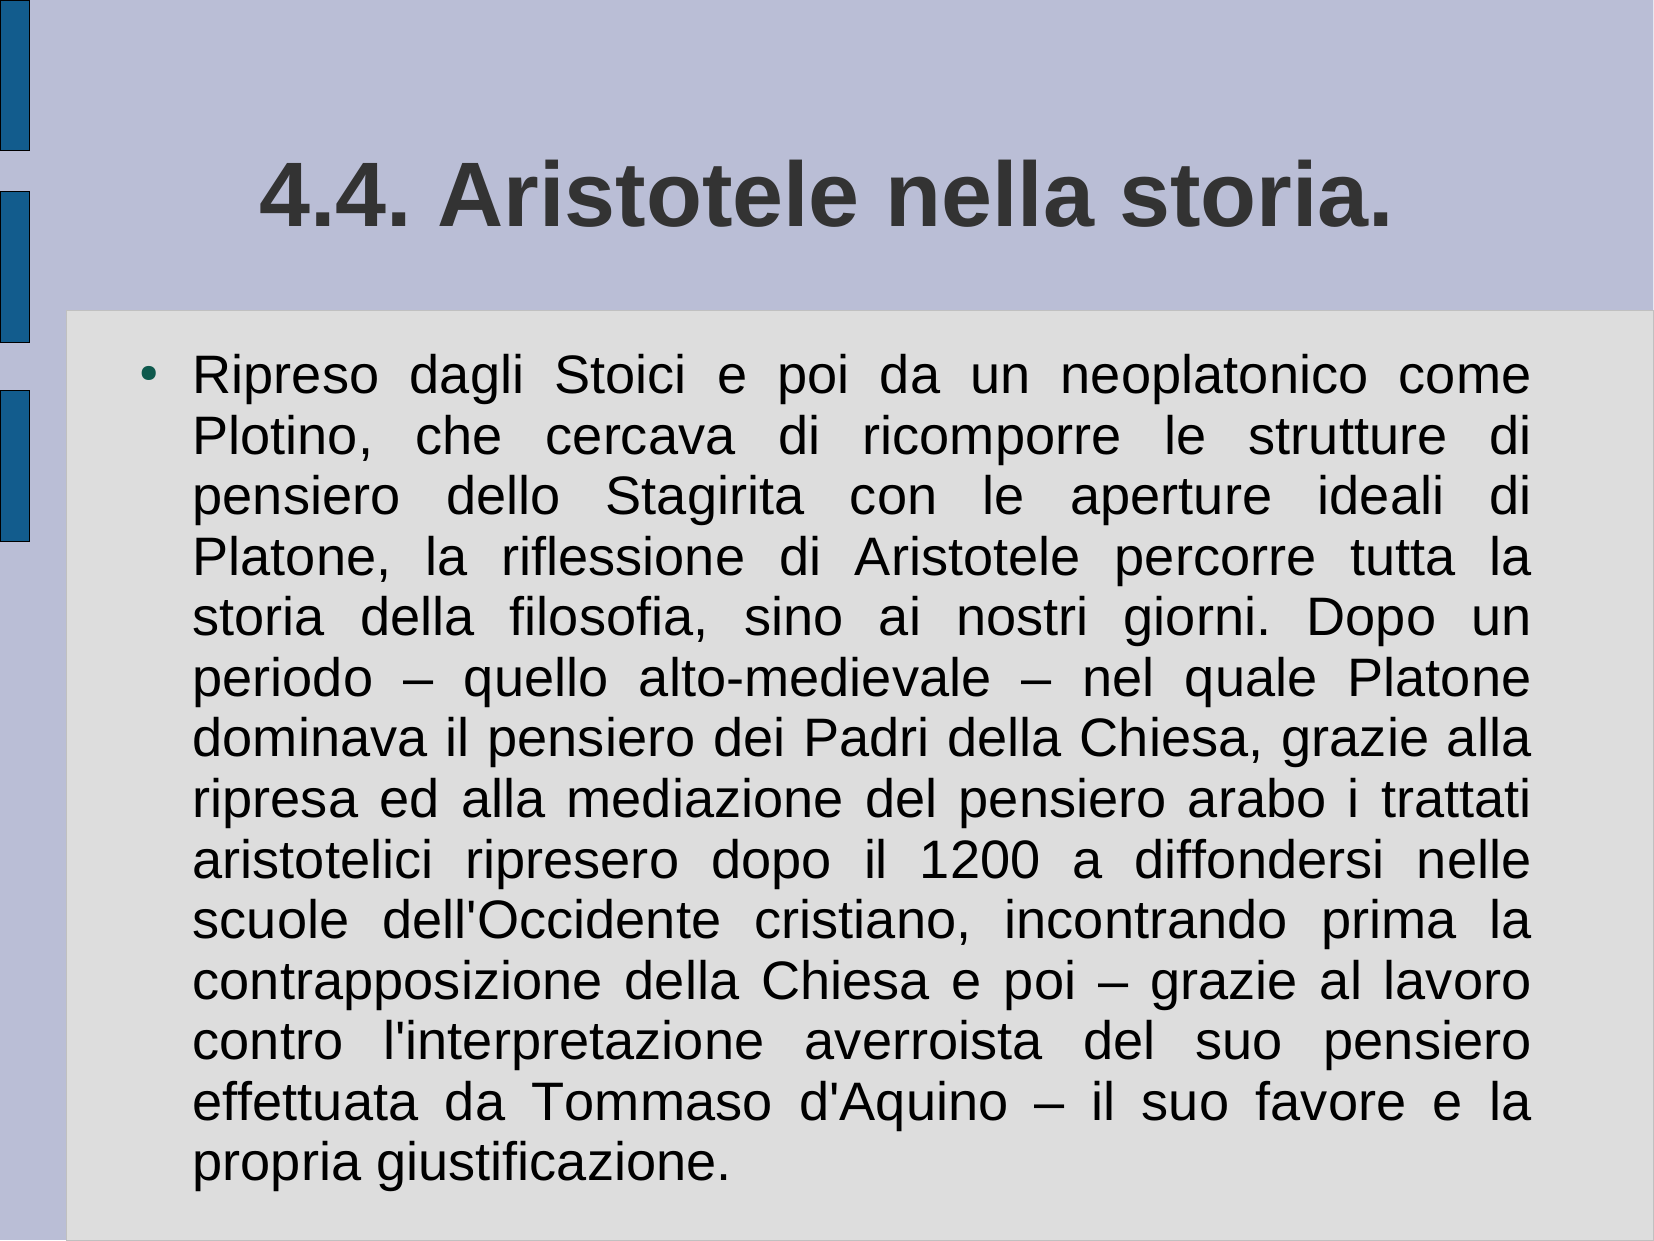

# 4.4. Aristotele nella storia.
Ripreso dagli Stoici e poi da un neoplatonico come Plotino, che cercava di ricomporre le strutture di pensiero dello Stagirita con le aperture ideali di Platone, la riflessione di Aristotele percorre tutta la storia della filosofia, sino ai nostri giorni. Dopo un periodo – quello alto-medievale – nel quale Platone dominava il pensiero dei Padri della Chiesa, grazie alla ripresa ed alla mediazione del pensiero arabo i trattati aristotelici ripresero dopo il 1200 a diffondersi nelle scuole dell'Occidente cristiano, incontrando prima la contrapposizione della Chiesa e poi – grazie al lavoro contro l'interpretazione averroista del suo pensiero effettuata da Tommaso d'Aquino – il suo favore e la propria giustificazione.